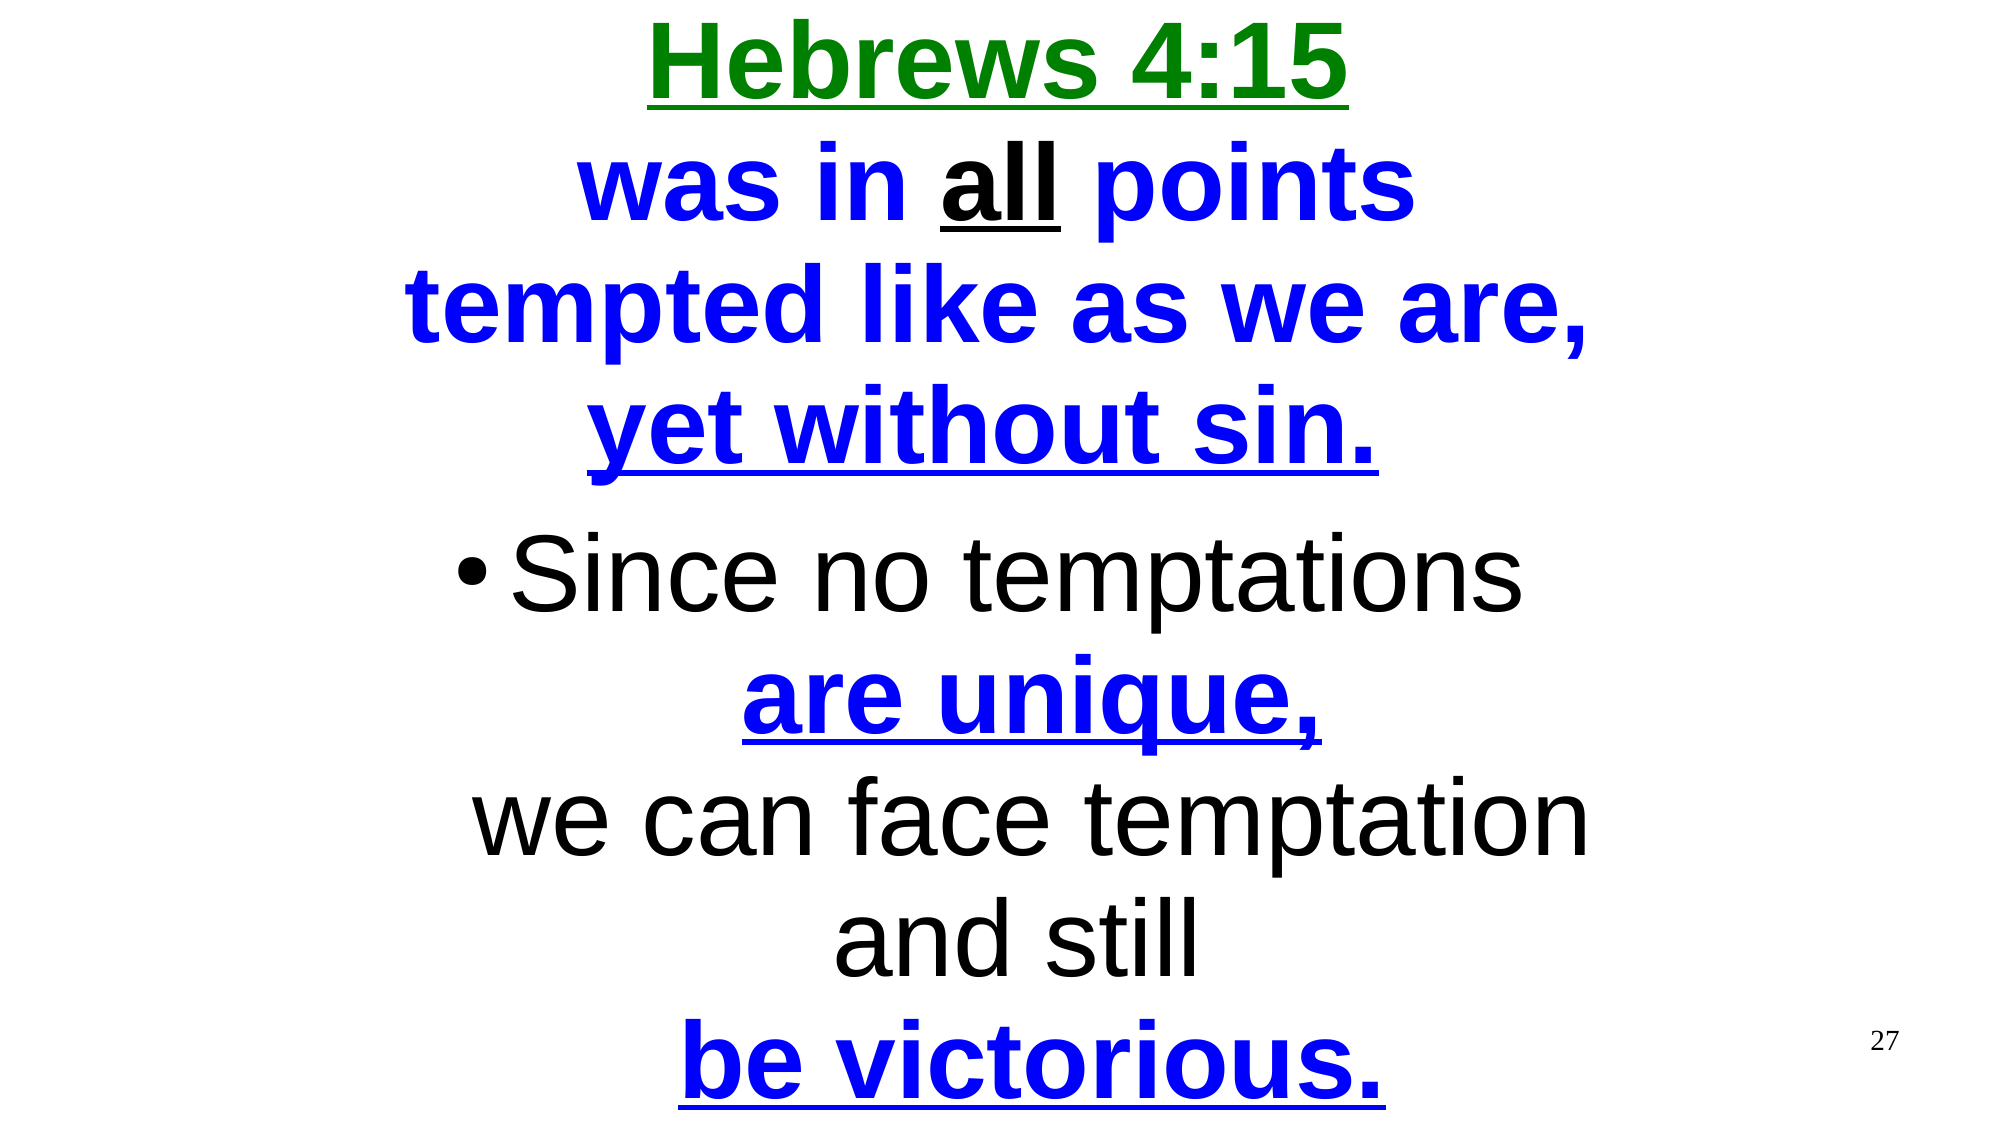

# Hebrews 4:15 was in all points tempted like as we are, yet without sin.
Since no temptations
are unique,
we can face temptation
and still
be victorious.
27